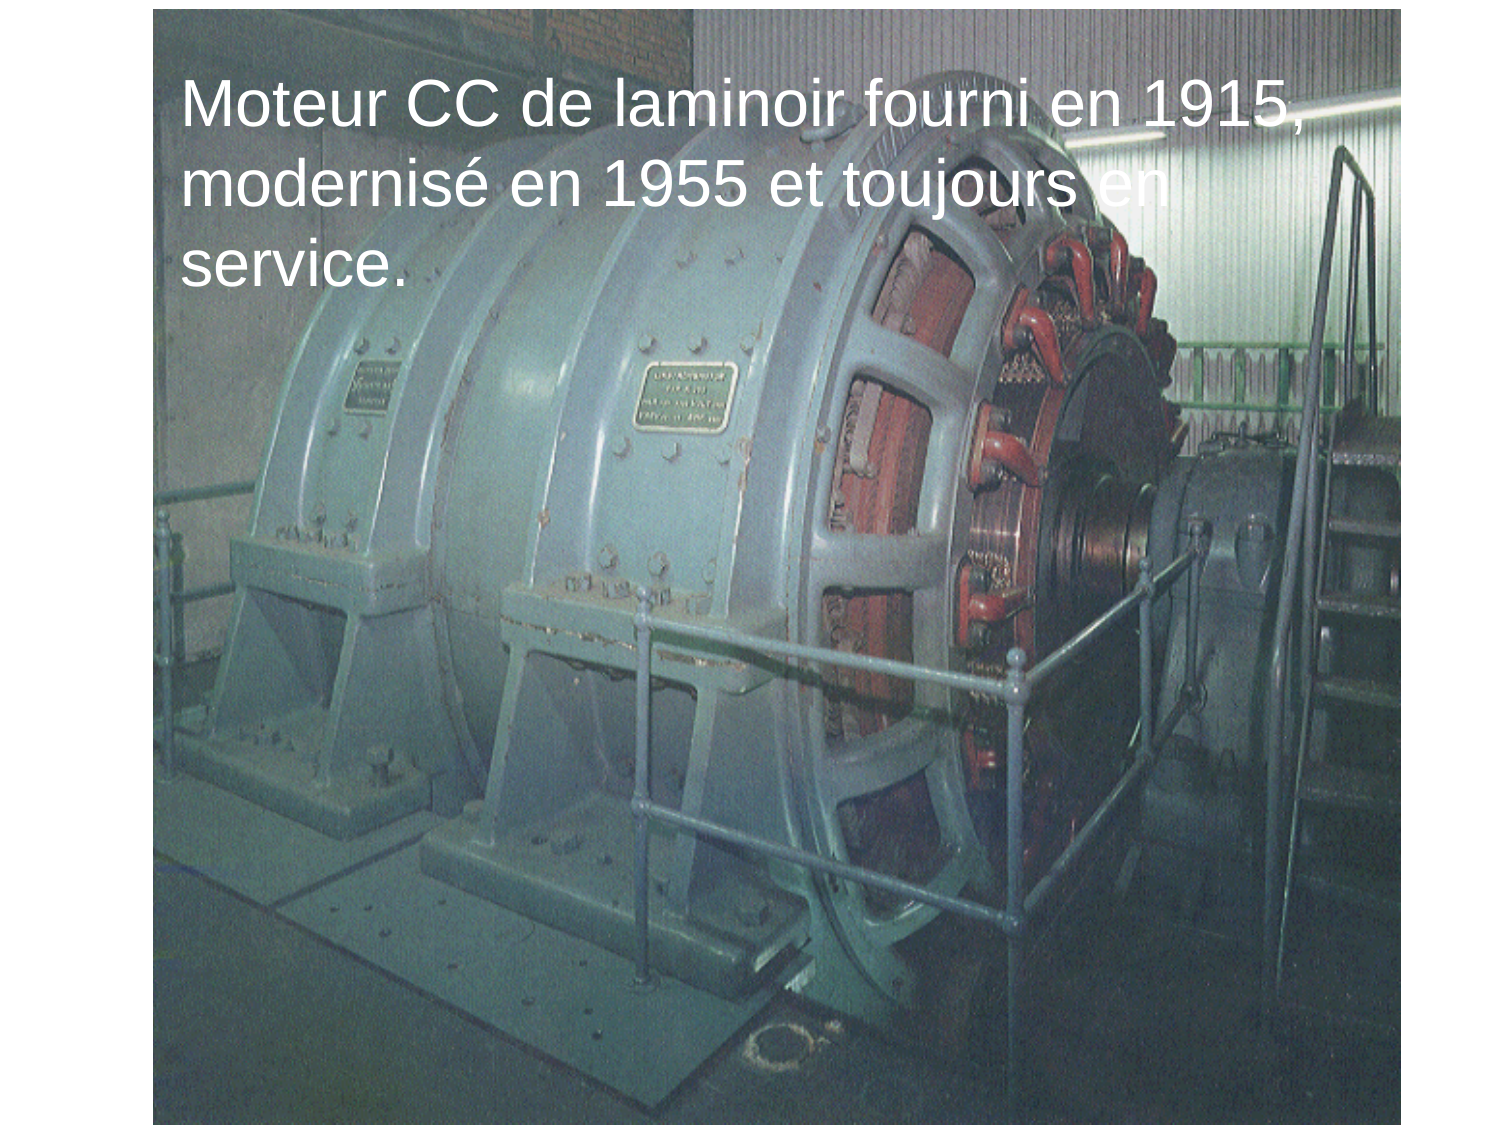

Moteur CC de laminoir fourni en 1915, modernisé en 1955 et toujours en service.